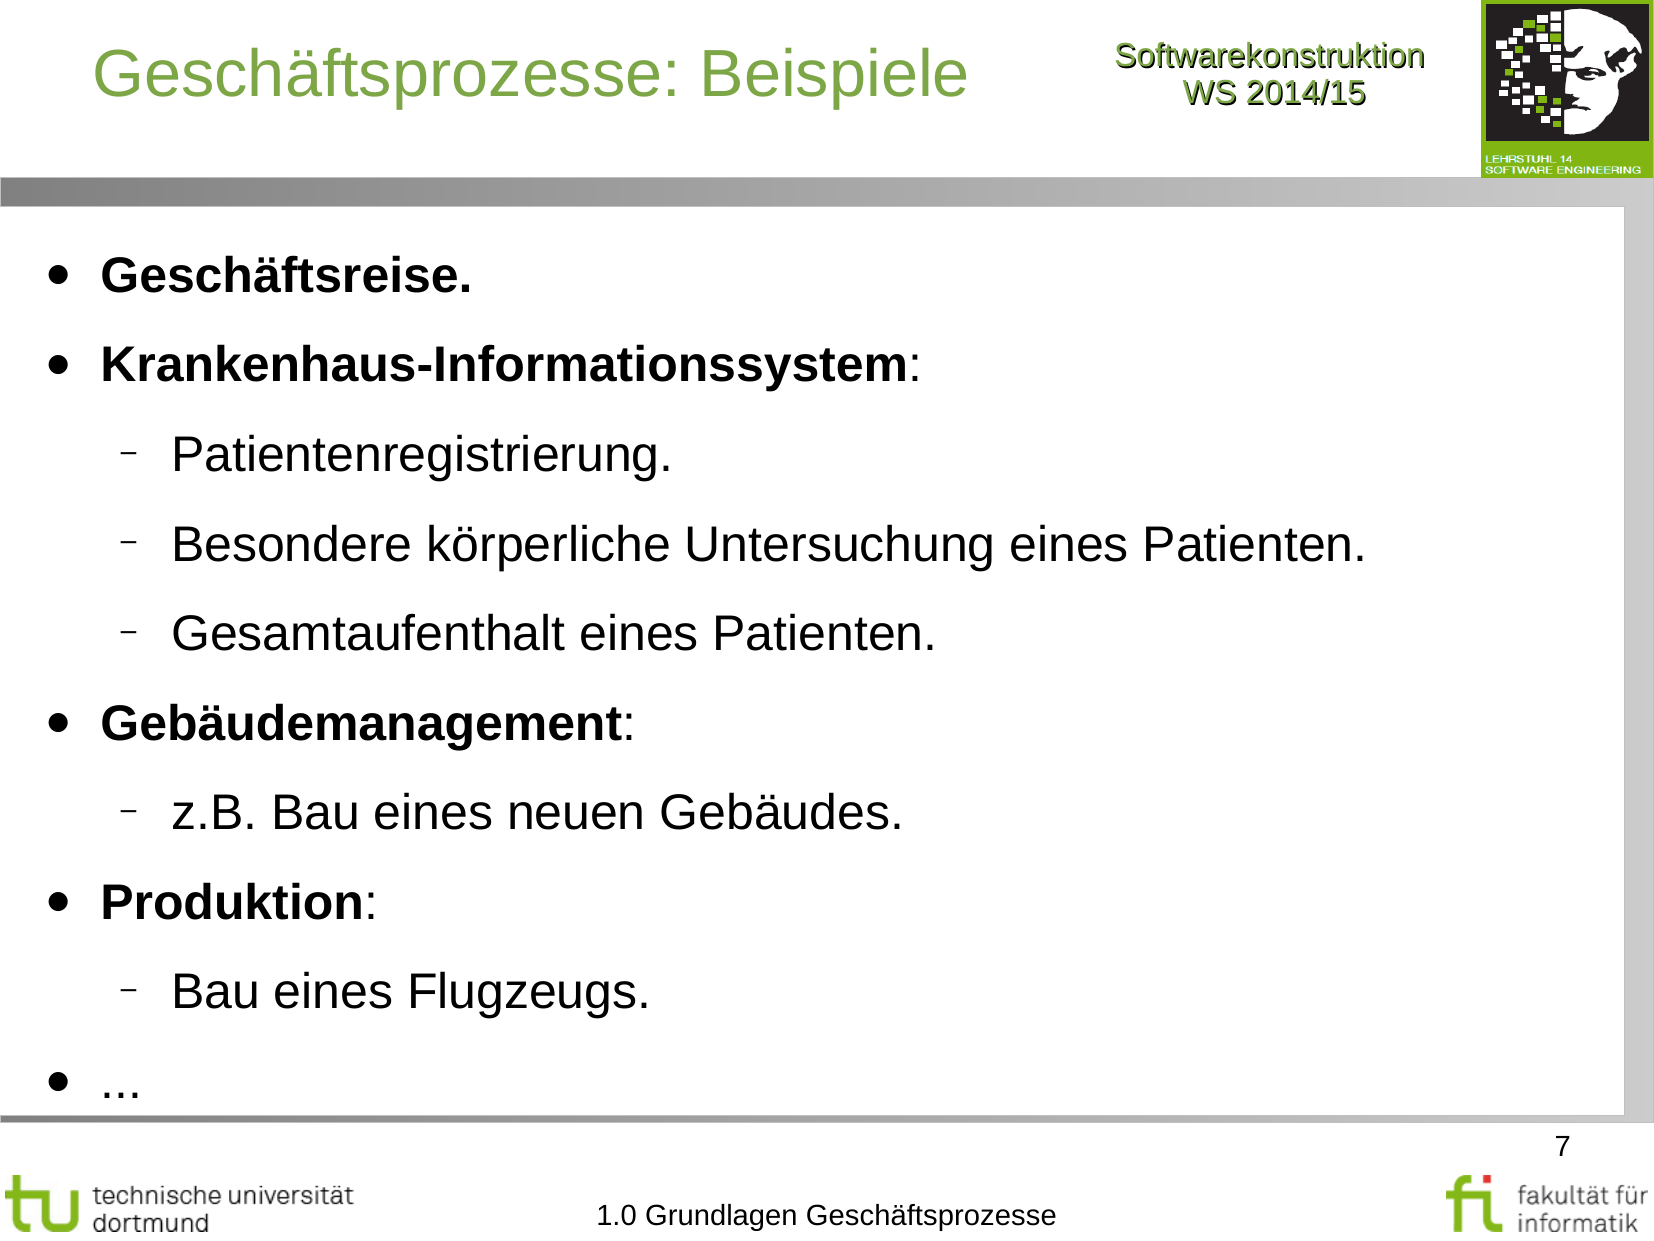

# Geschäftsprozesse: Beispiele
Geschäftsreise.
Krankenhaus-Informationssystem:
Patientenregistrierung.
Besondere körperliche Untersuchung eines Patienten.
Gesamtaufenthalt eines Patienten.
Gebäudemanagement:
z.B. Bau eines neuen Gebäudes.
Produktion:
Bau eines Flugzeugs.
...
7
1.0 Grundlagen Geschäftsprozesse